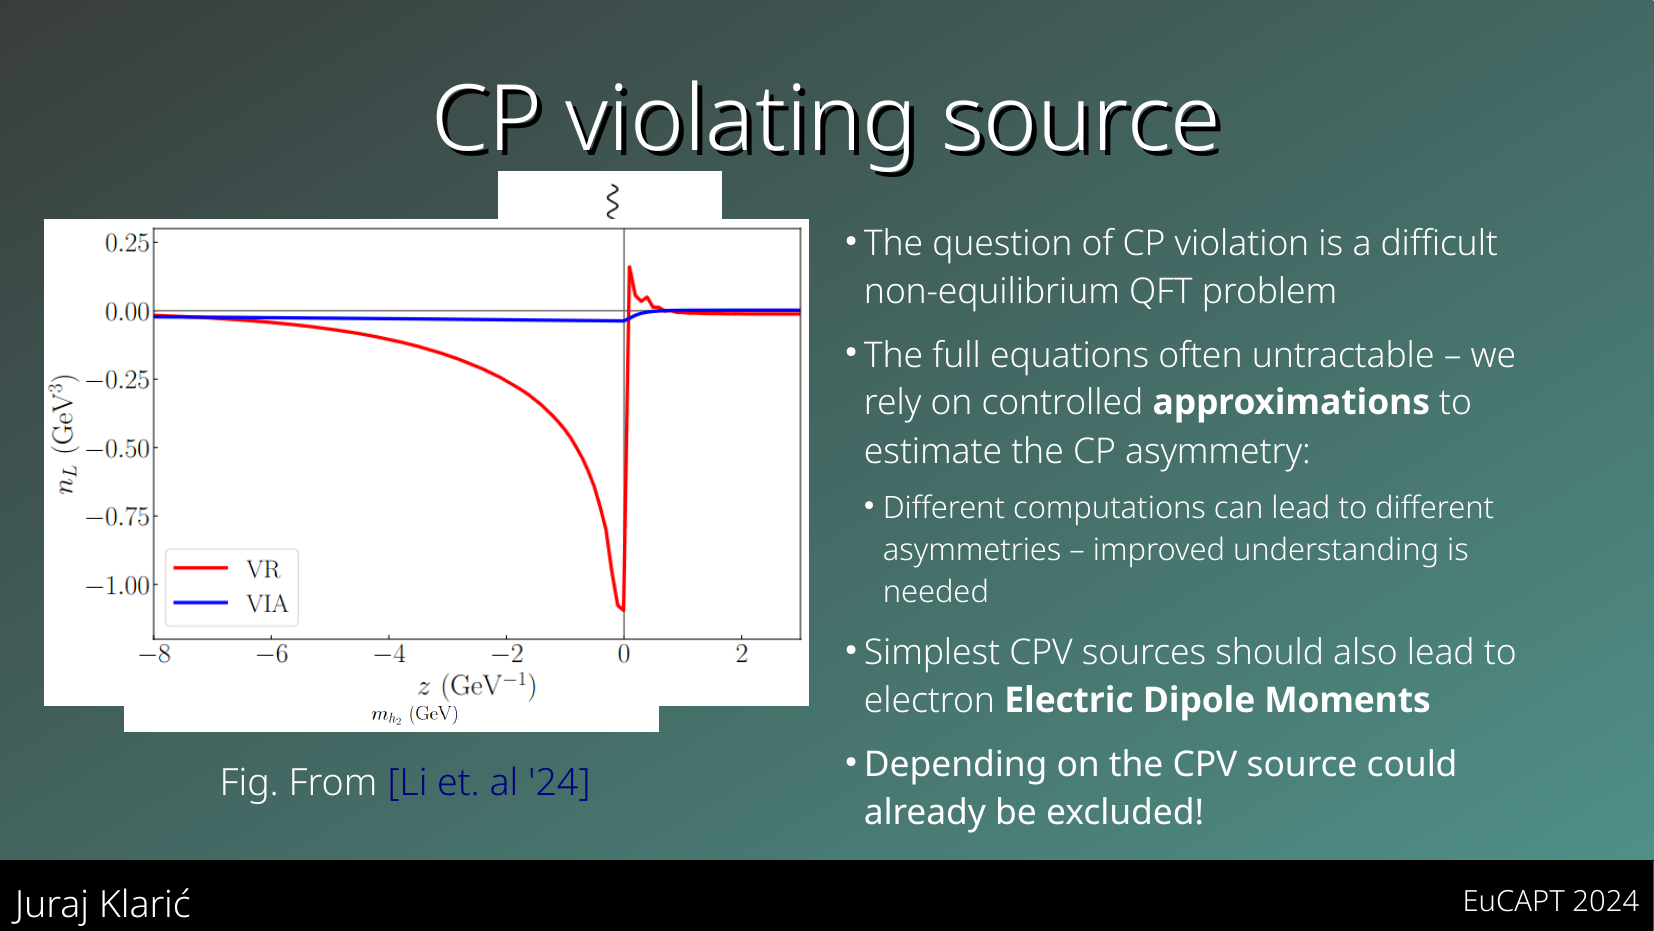

# CP violating source
The question of CP violation is a difficult non-equilibrium QFT problem
The full equations often untractable – we rely on controlled approximations to estimate the CP asymmetry:
Different computations can lead to different asymmetries – improved understanding is needed
Simplest CPV sources should also lead to electron Electric Dipole Moments
Depending on the CPV source could already be excluded!
Current bound
Future bound
Fig. From [Li et. al '24]
Juraj Klarić
EuCAPT 2024